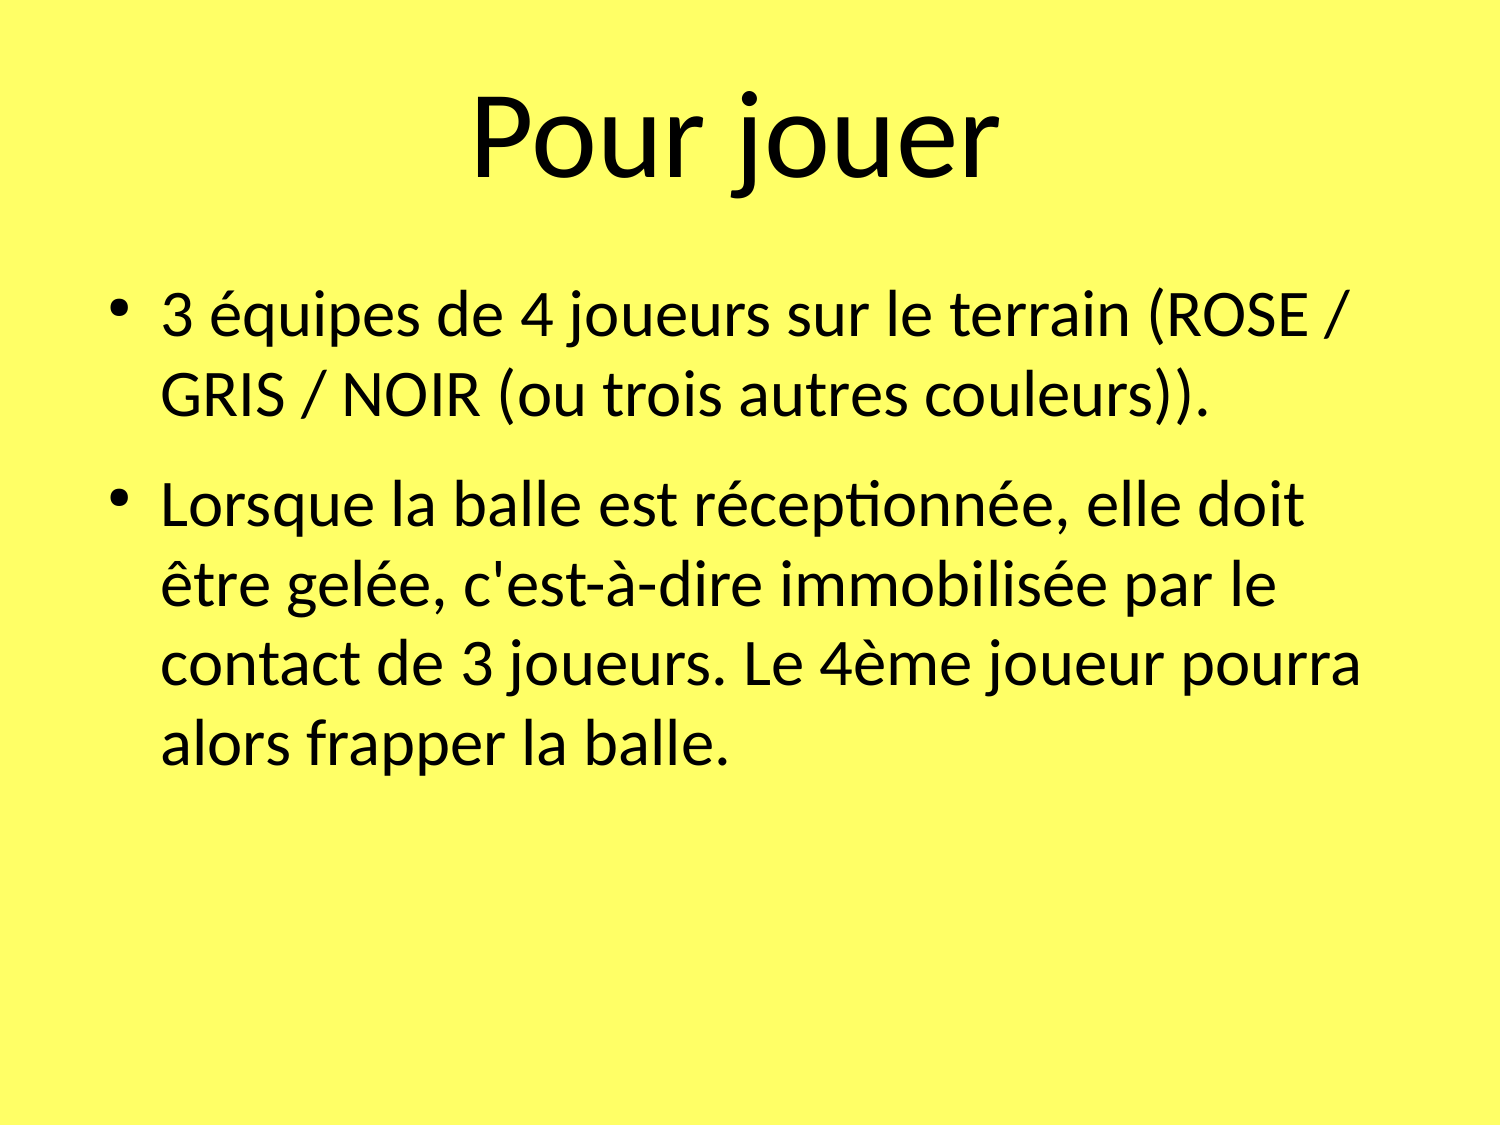

# Pour jouer
3 équipes de 4 joueurs sur le terrain (ROSE / GRIS / NOIR (ou trois autres couleurs)).
Lorsque la balle est réceptionnée, elle doit être gelée, c'est-à-dire immobilisée par le contact de 3 joueurs. Le 4ème joueur pourra alors frapper la balle.